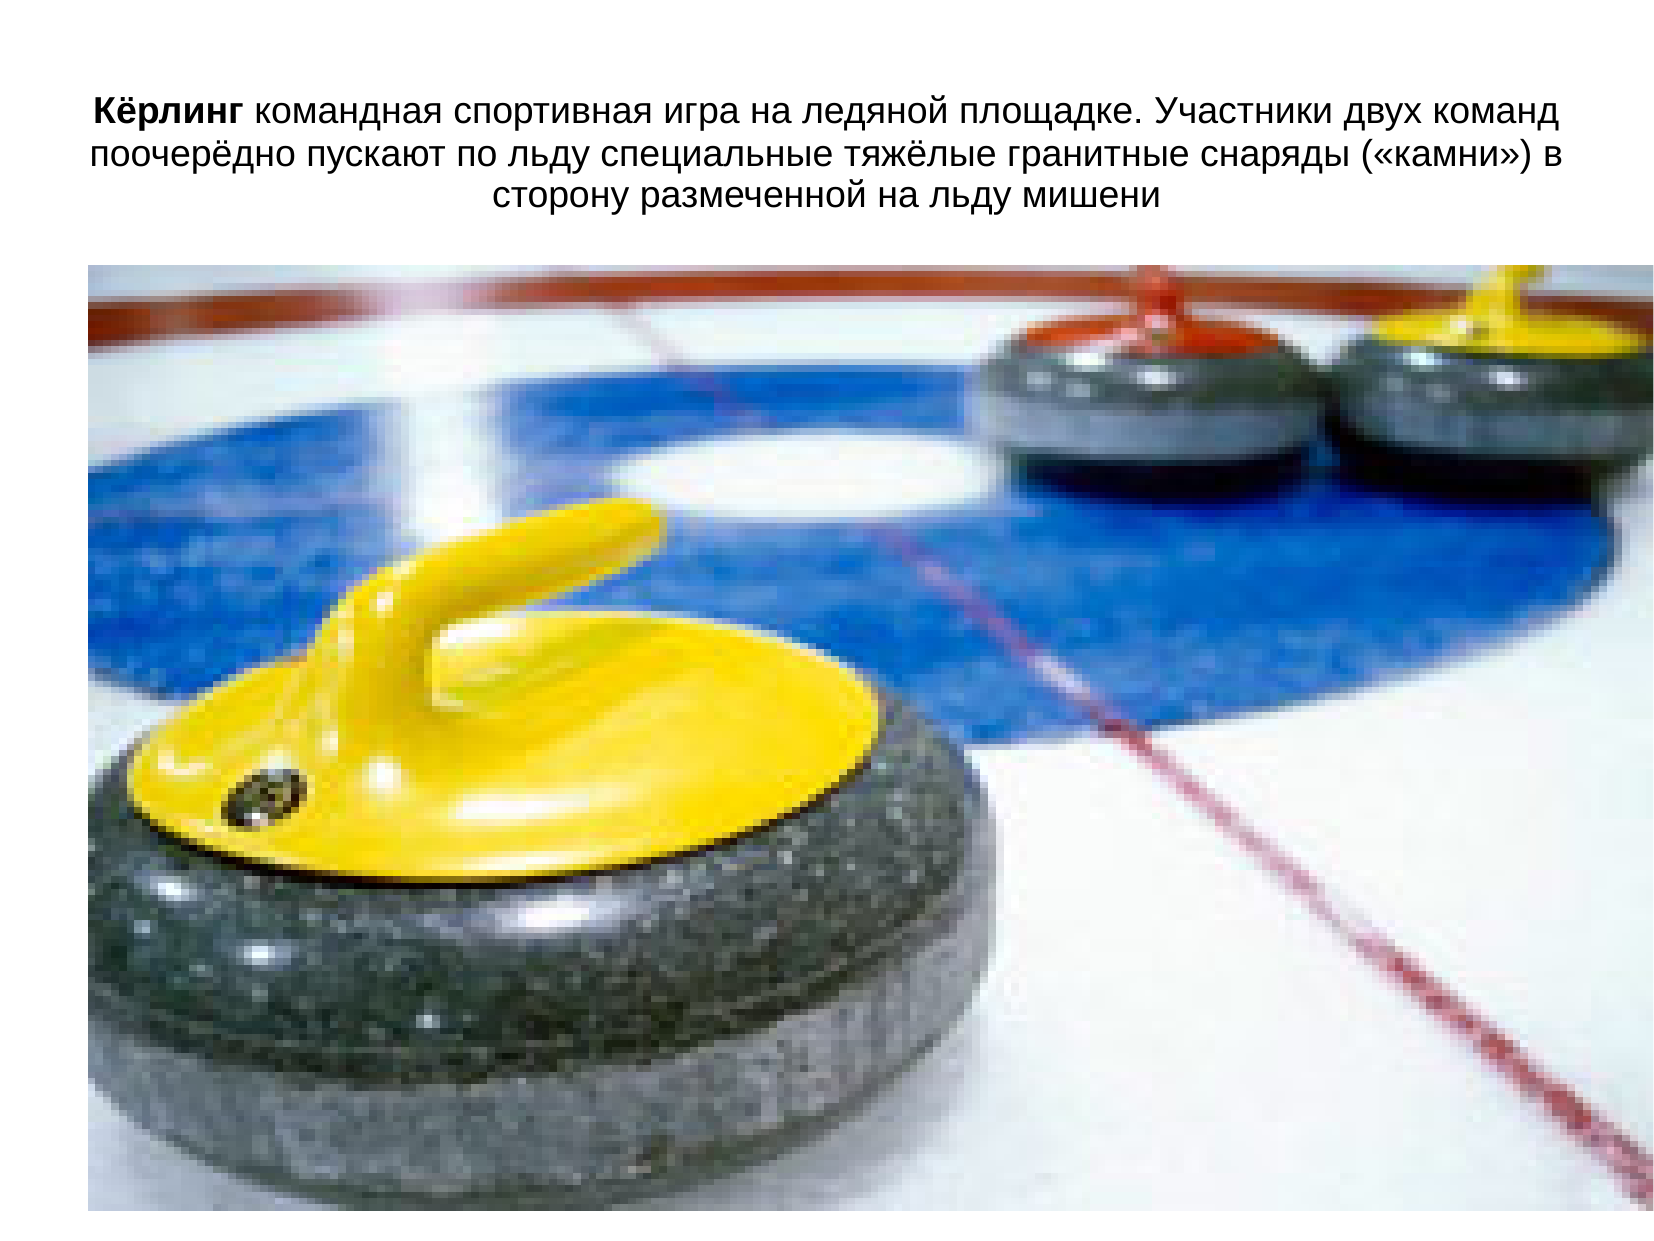

# Кёрлинг командная спортивная игра на ледяной площадке. Участники двух команд поочерёдно пускают по льду специальные тяжёлые гранитные снаряды («камни») в сторону размеченной на льду мишени